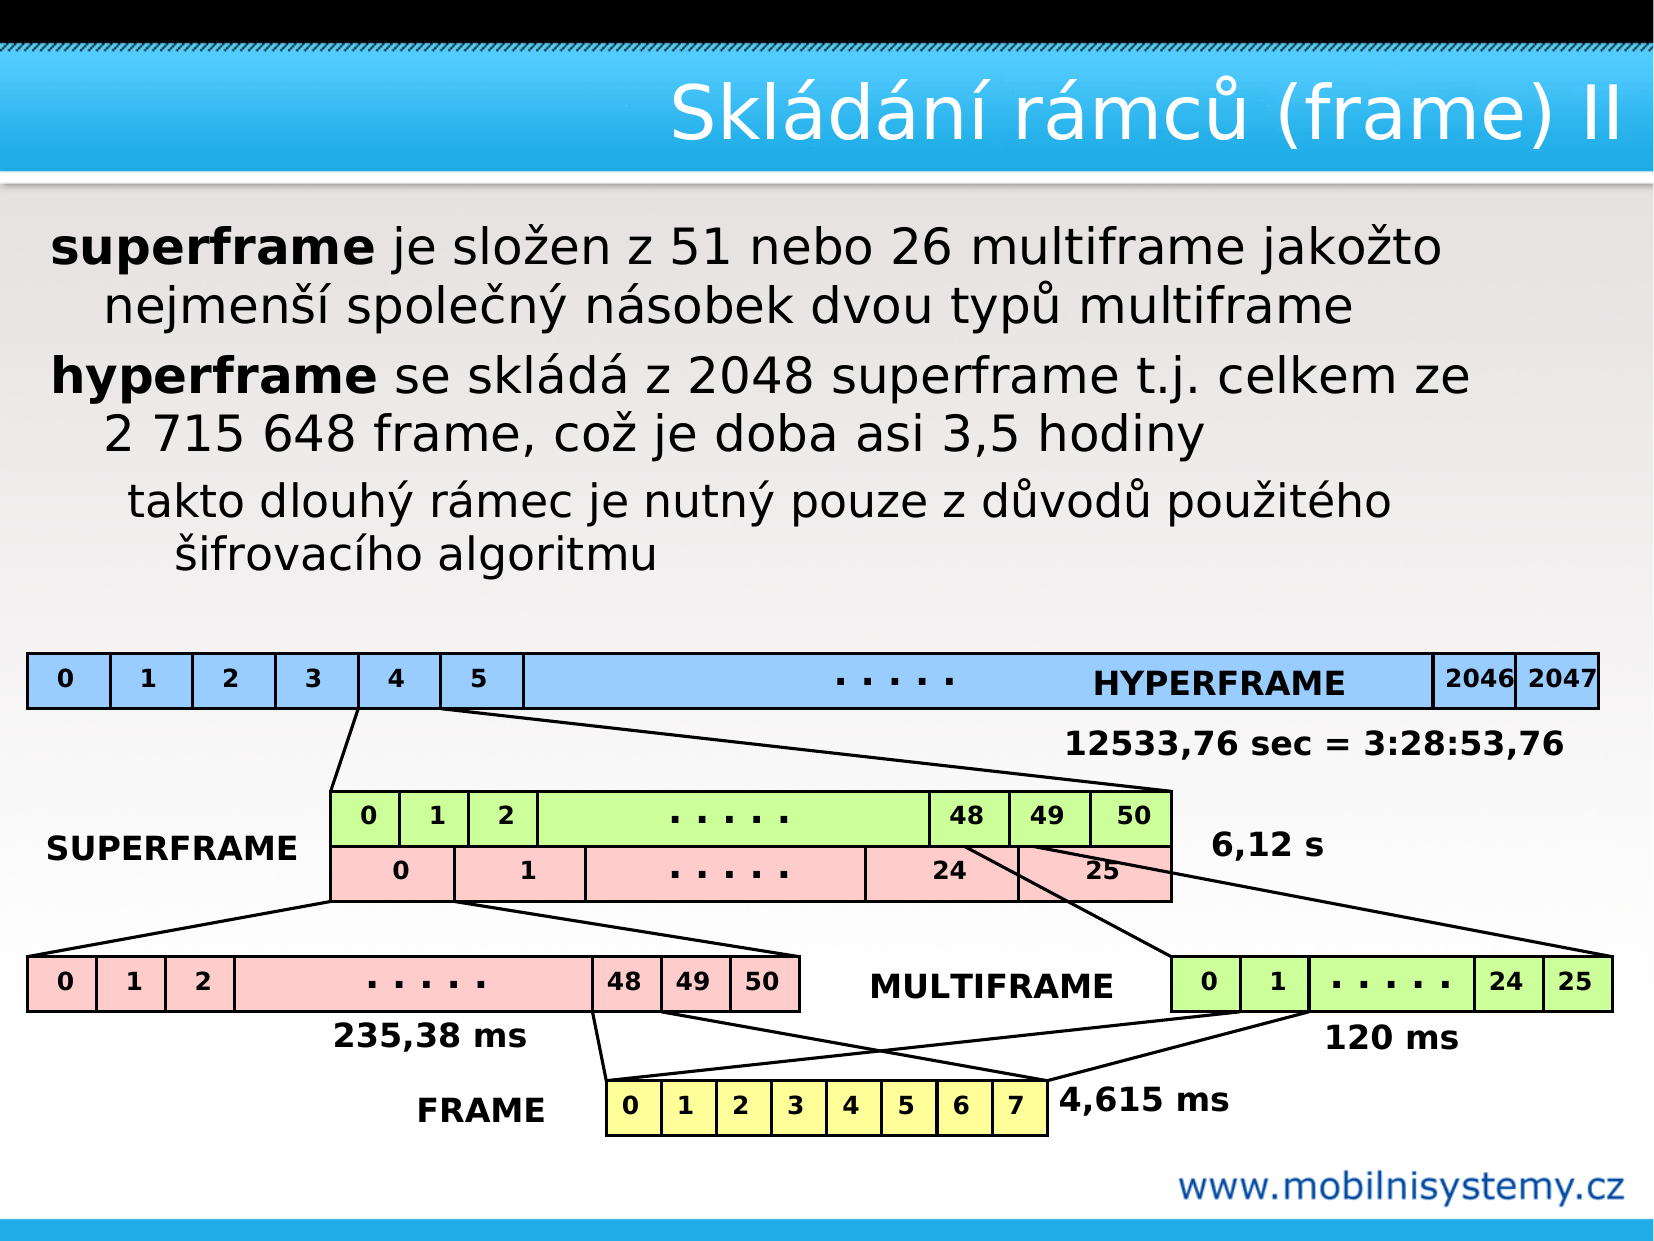

# Skládání rámců (frame) II
superframe je složen z 51 nebo 26 multiframe jakožto nejmenší společný násobek dvou typů multiframe
hyperframe se skládá z 2048 superframe t.j. celkem ze 2 715 648 frame, což je doba asi 3,5 hodiny
takto dlouhý rámec je nutný pouze z důvodů použitého šifrovacího algoritmu
. . . . .
0
1
2
3
4
5
2046
2047
HYPERFRAME
12533,76 sec = 3:28:53,76
. . . . .
0
1
2
48
49
50
6,12 s
SUPERFRAME
. . . . .
. . . . .
0
1
24
25
. . . . .
0
1
2
48
49
50
. . . . .
0
1
24
25
MULTIFRAME
235,38 ms
120 ms
4,615 ms
0
1
2
3
4
5
6
7
FRAME